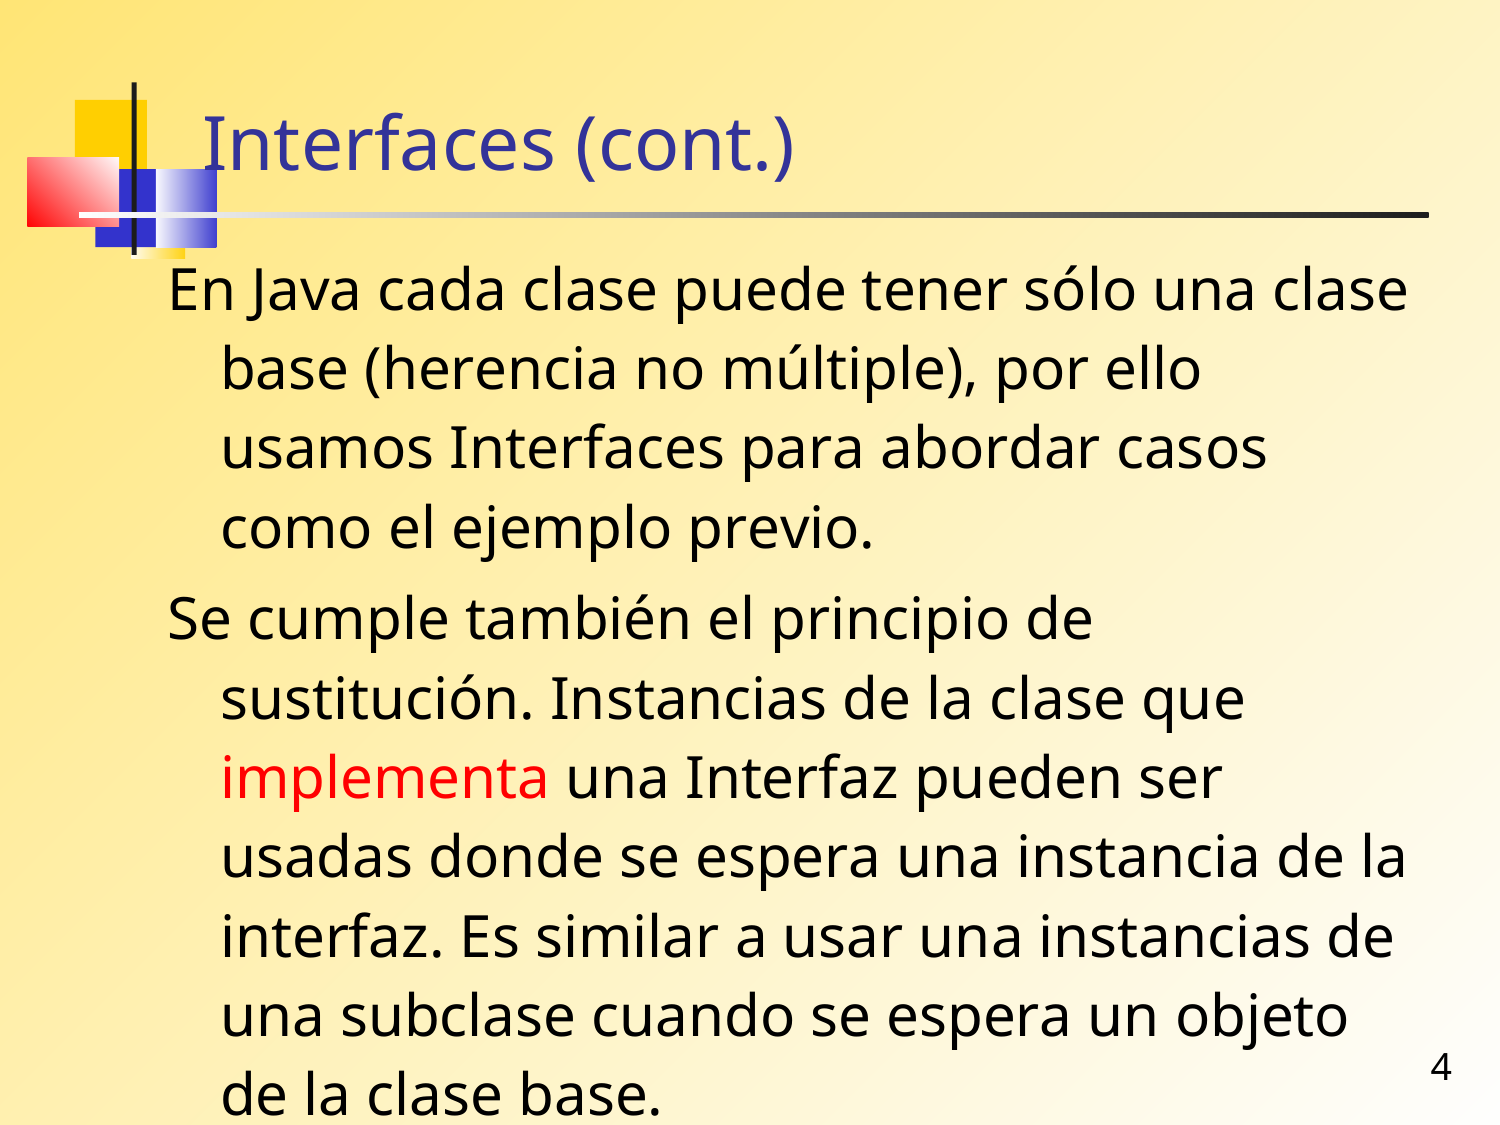

# Interfaces (cont.)‏
En Java cada clase puede tener sólo una clase base (herencia no múltiple), por ello usamos Interfaces para abordar casos como el ejemplo previo.
Se cumple también el principio de sustitución. Instancias de la clase que implementa una Interfaz pueden ser usadas donde se espera una instancia de la interfaz. Es similar a usar una instancias de una subclase cuando se espera un objeto de la clase base.
4